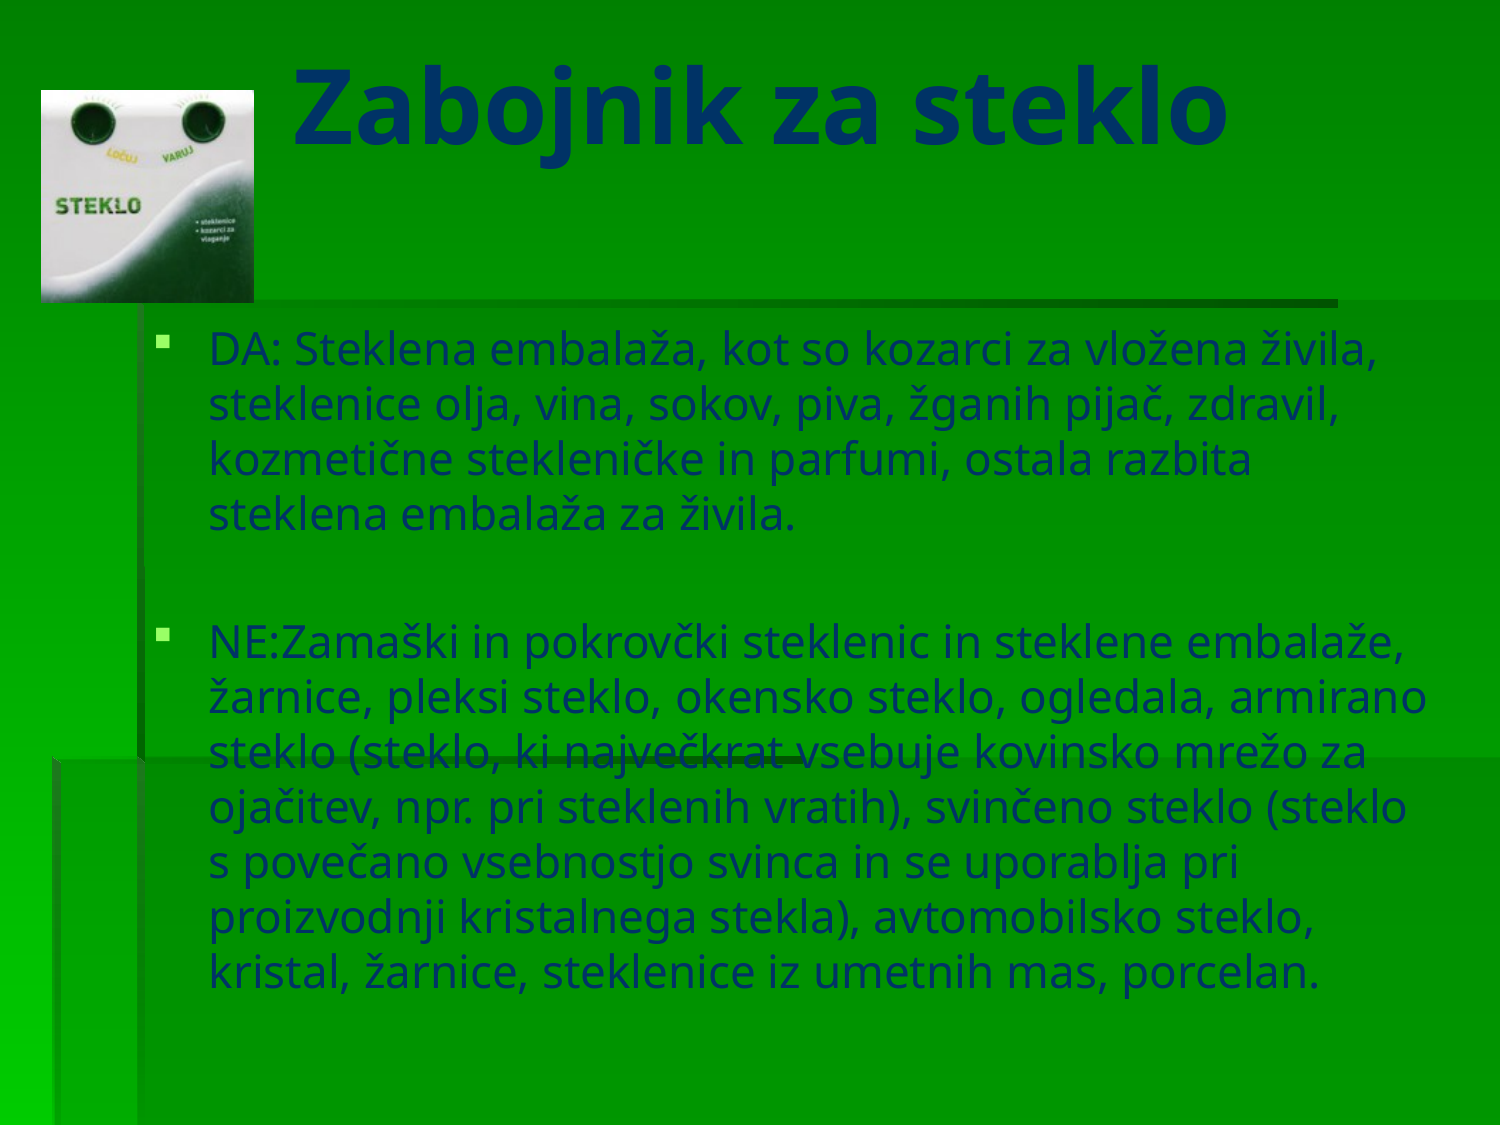

# Zabojnik za steklo
DA: Steklena embalaža, kot so kozarci za vložena živila, steklenice olja, vina, sokov, piva, žganih pijač, zdravil, kozmetične stekleničke in parfumi, ostala razbita steklena embalaža za živila.
NE:Zamaški in pokrovčki steklenic in steklene embalaže, žarnice, pleksi steklo, okensko steklo, ogledala, armirano steklo (steklo, ki največkrat vsebuje kovinsko mrežo za ojačitev, npr. pri steklenih vratih), svinčeno steklo (steklo s povečano vsebnostjo svinca in se uporablja pri proizvodnji kristalnega stekla), avtomobilsko steklo, kristal, žarnice, steklenice iz umetnih mas, porcelan.